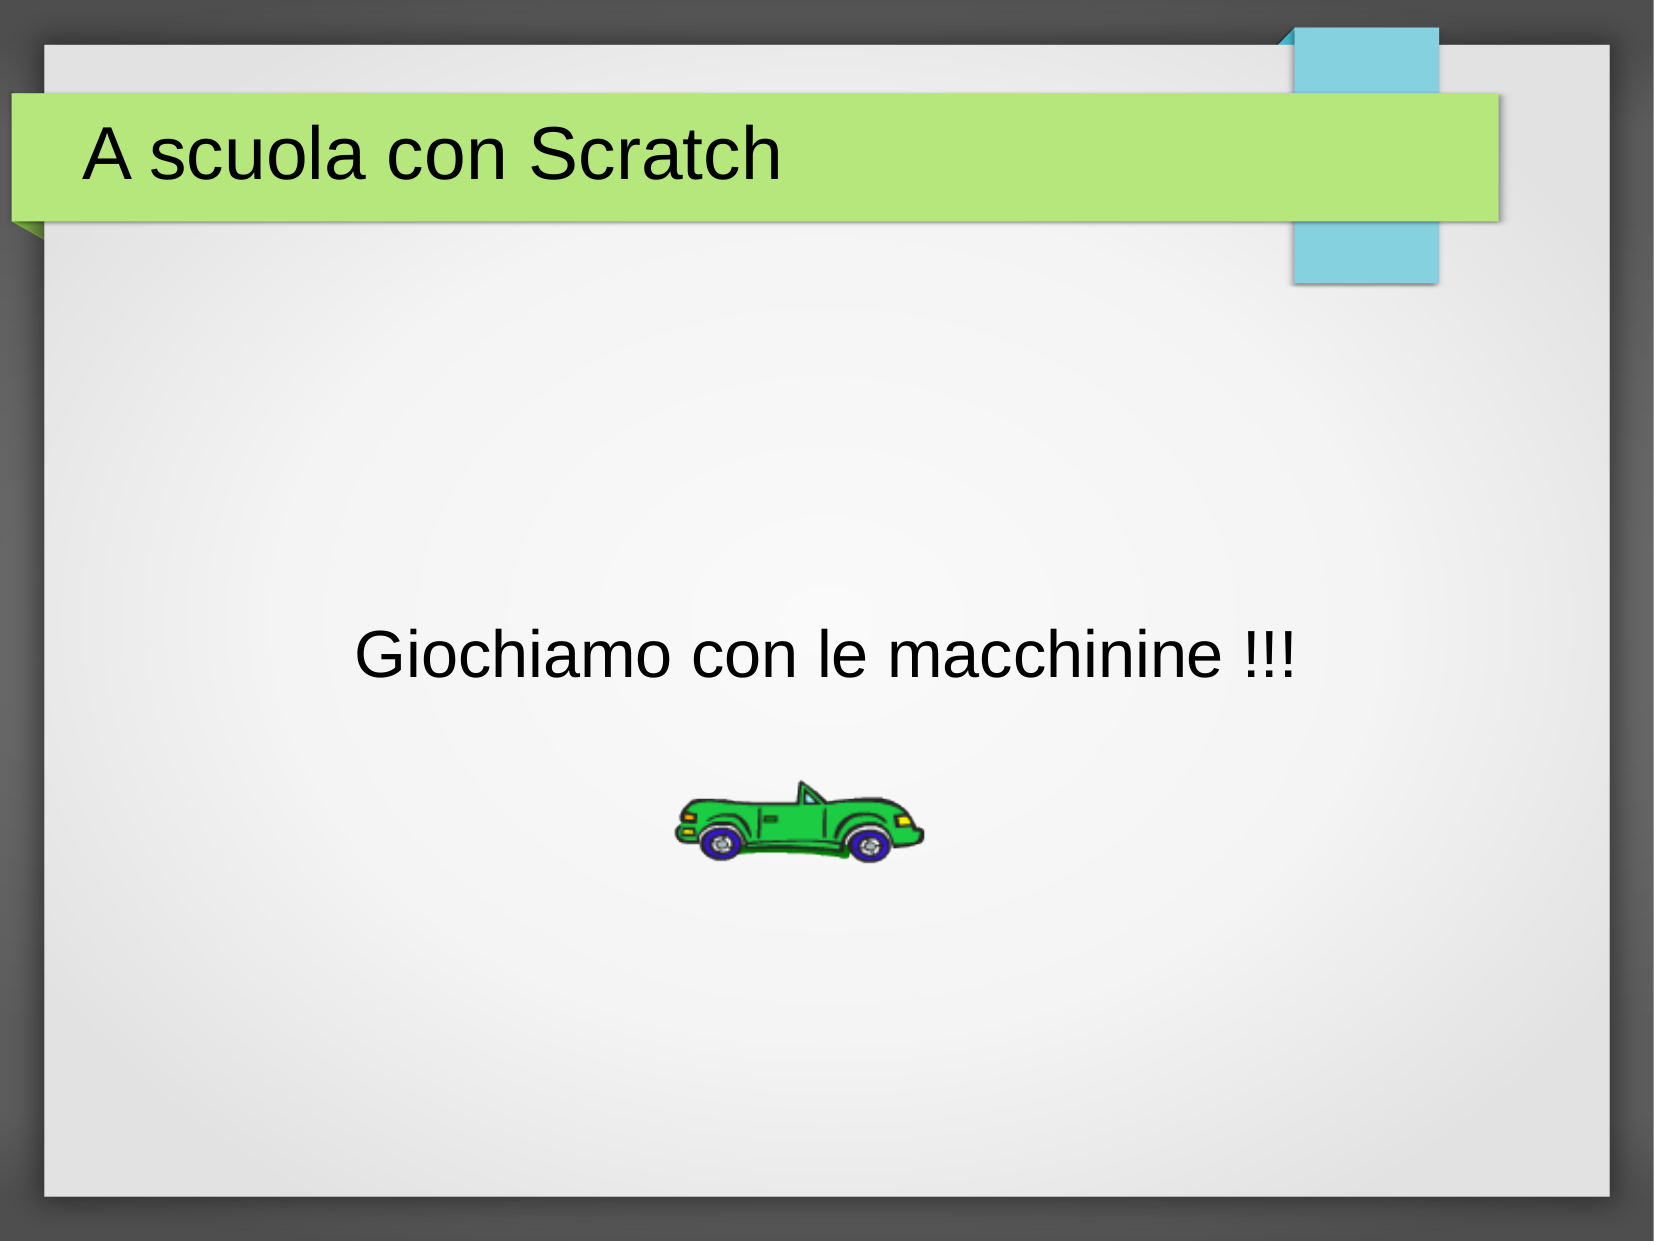

# A scuola con Scratch
Giochiamo con le macchinine !!!